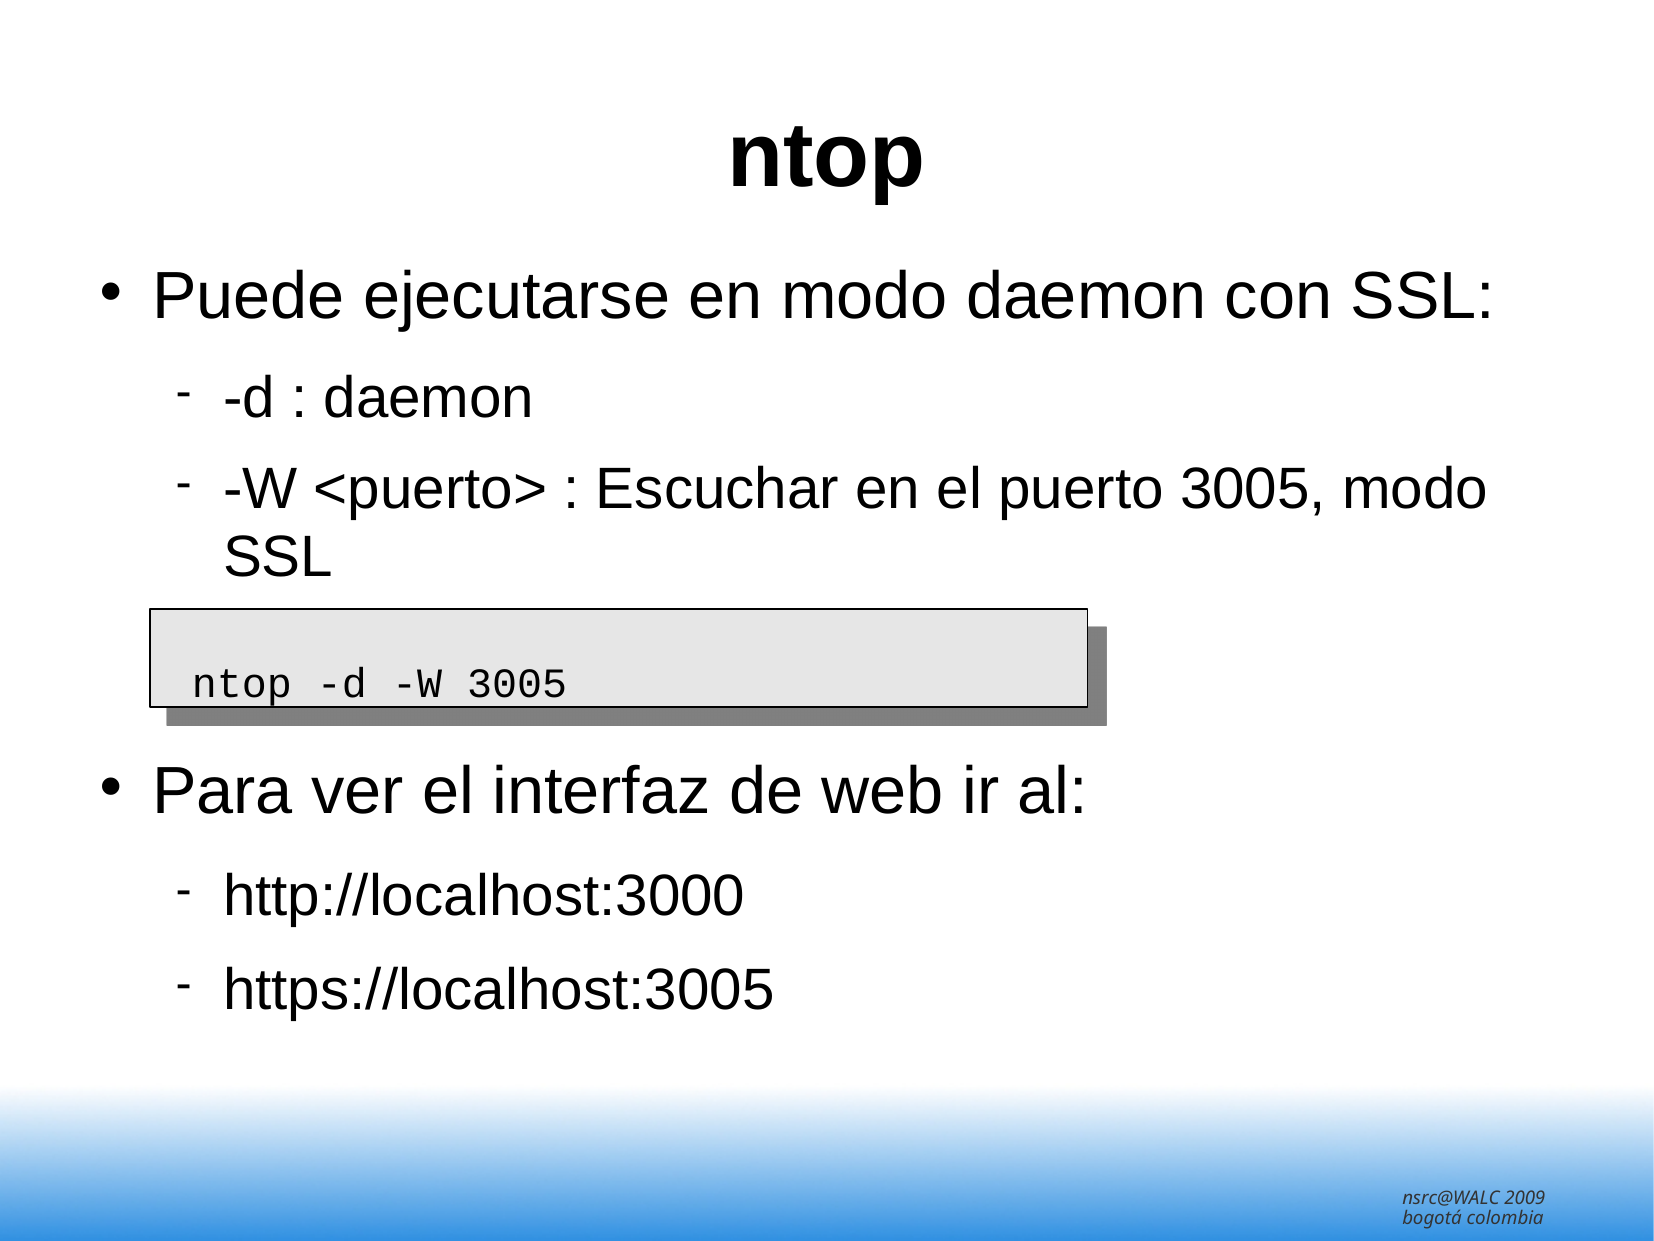

# ntop
Puede ejecutarse en modo daemon con SSL:
-d : daemon
-W <puerto> : Escuchar en el puerto 3005, modo SSL
Para ver el interfaz de web ir al:
http://localhost:3000
https://localhost:3005
ntop -d -W 3005